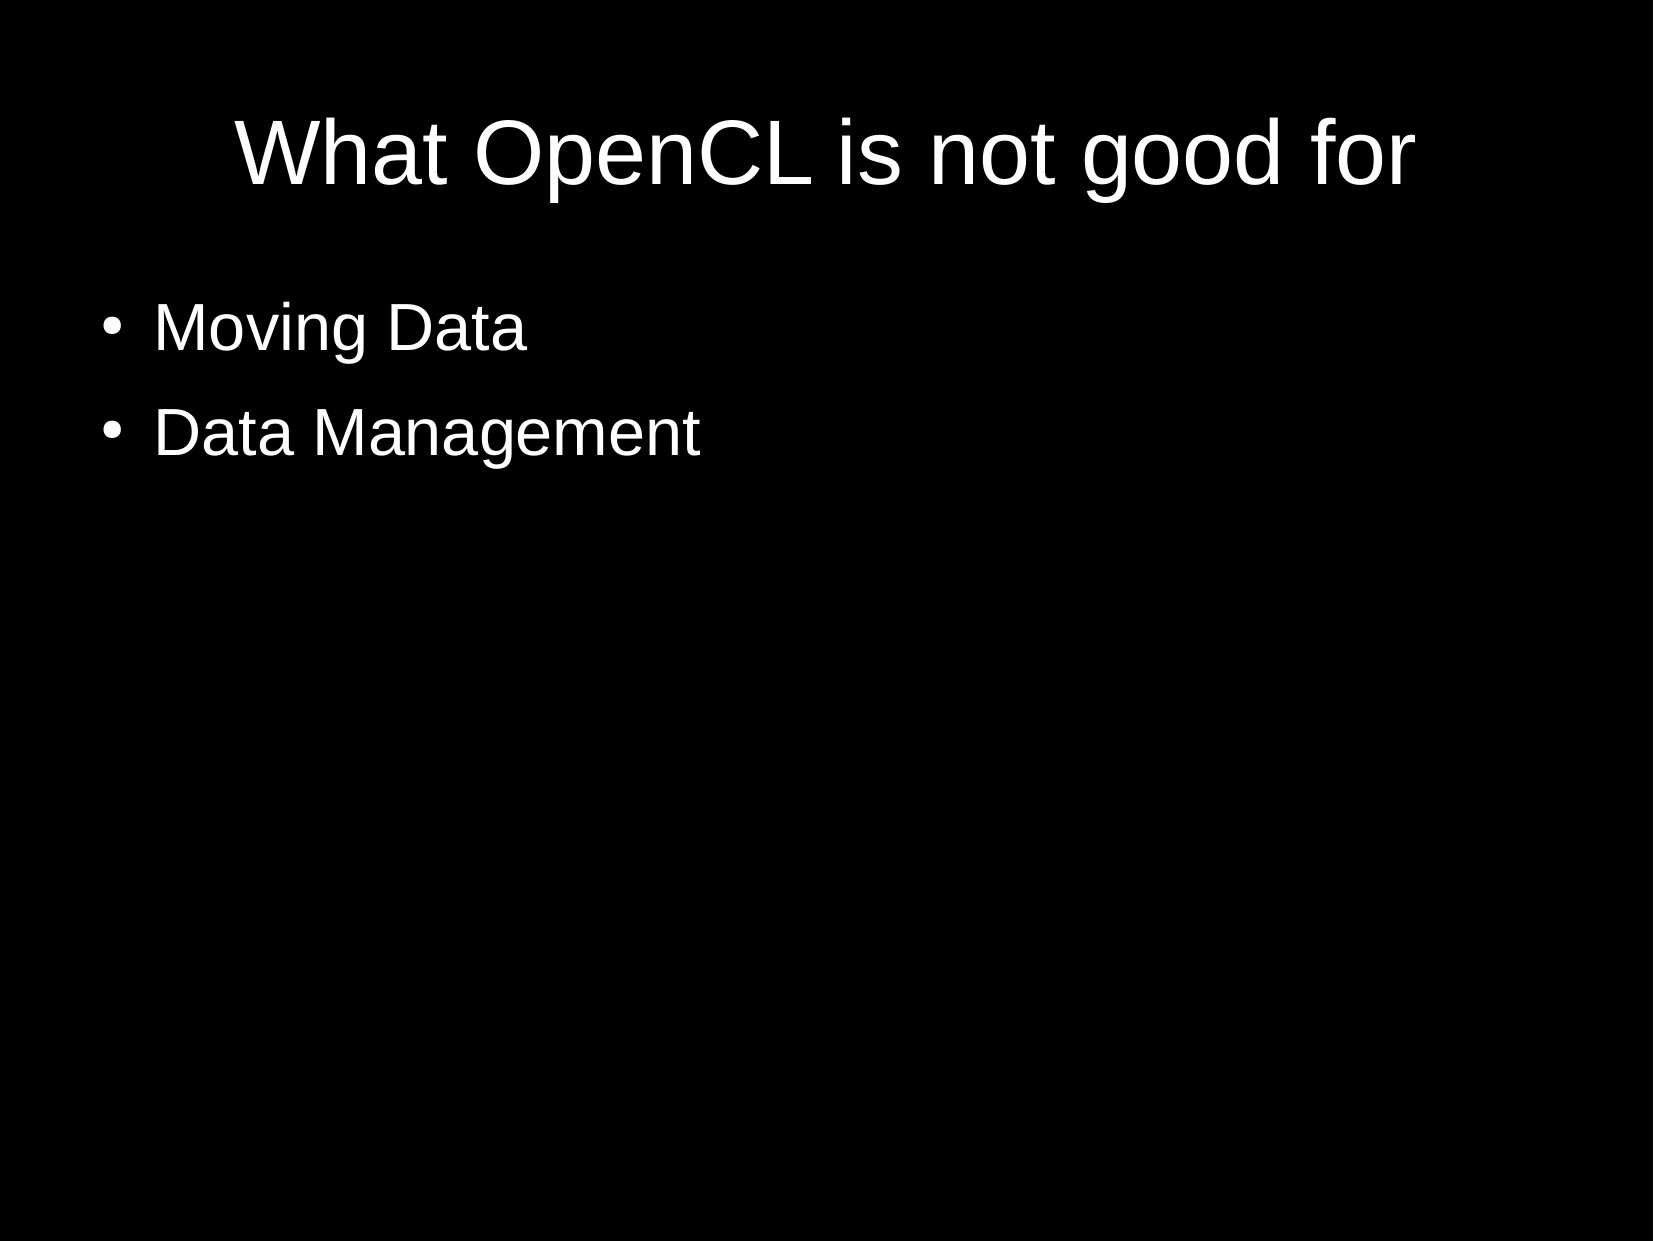

# What OpenCL is not good for
Moving Data
Data Management